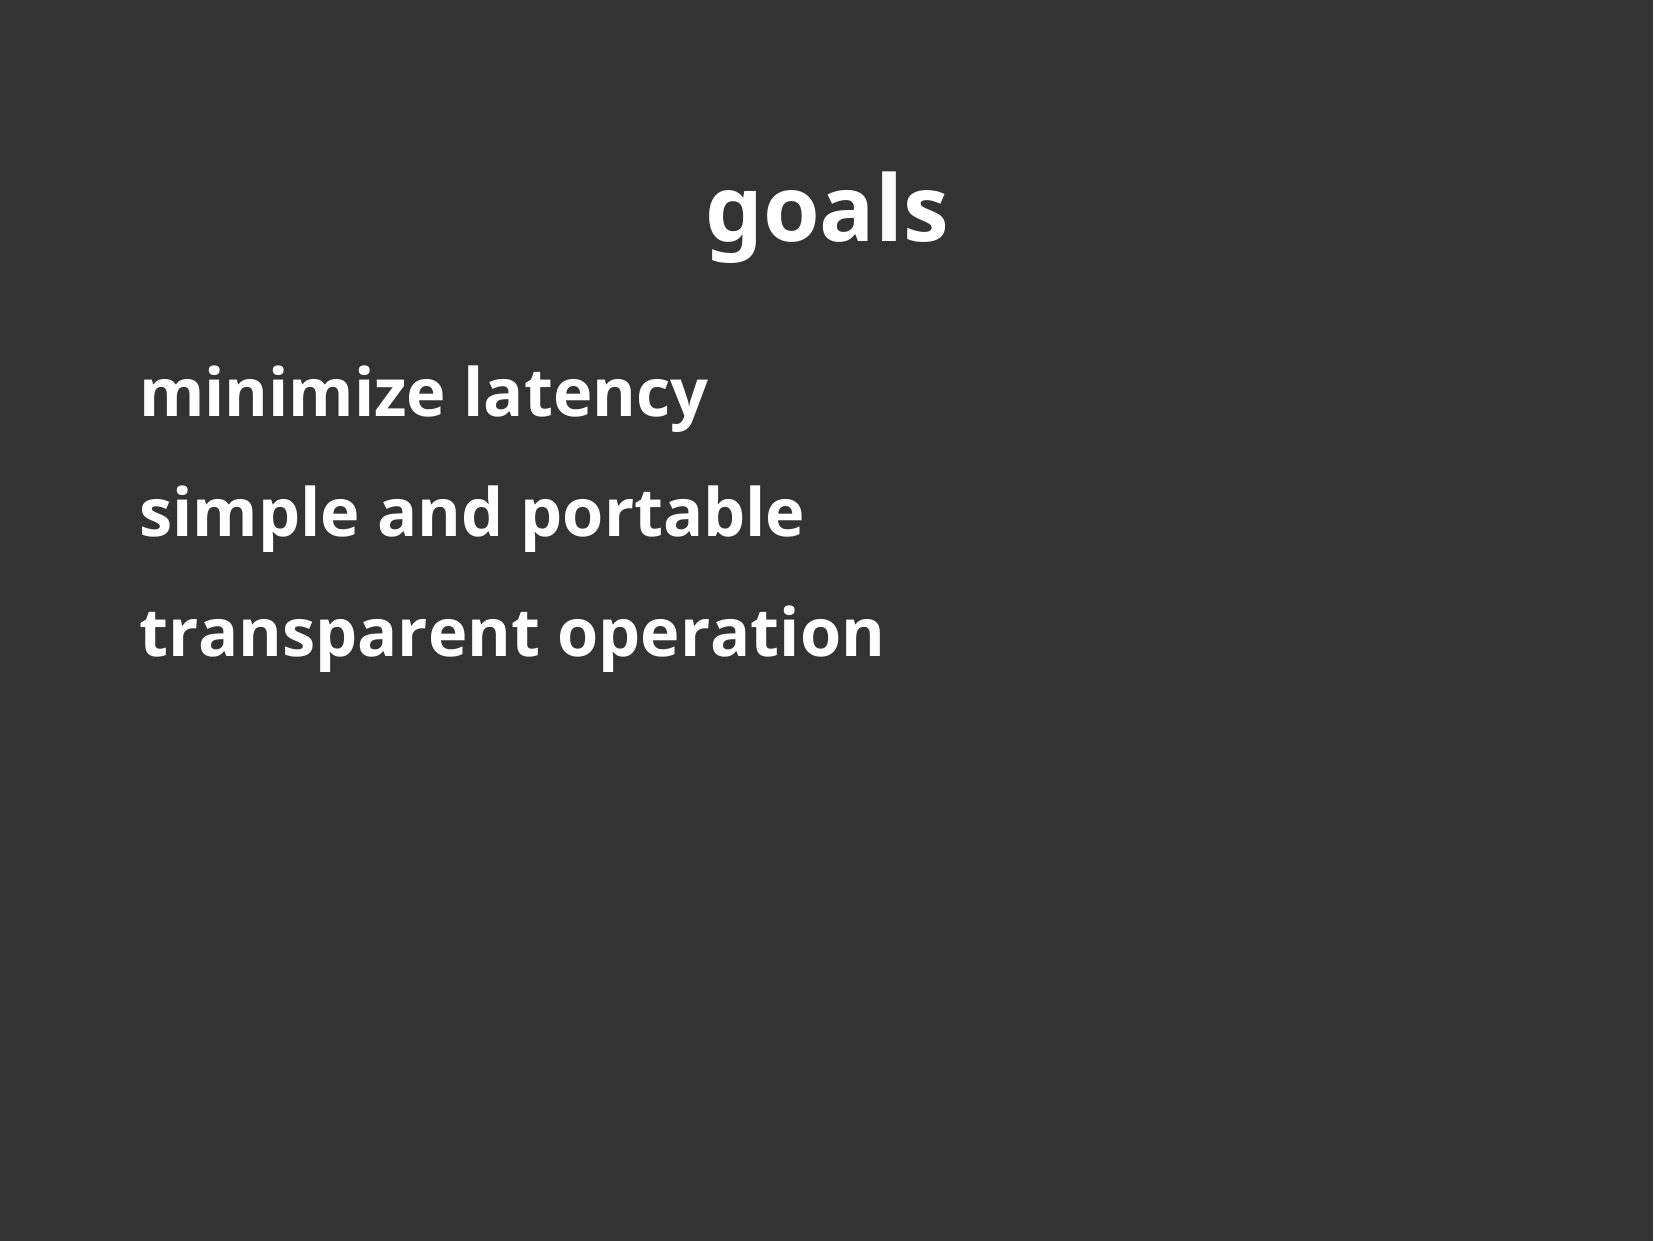

# goals
minimize latency
simple and portable
transparent operation